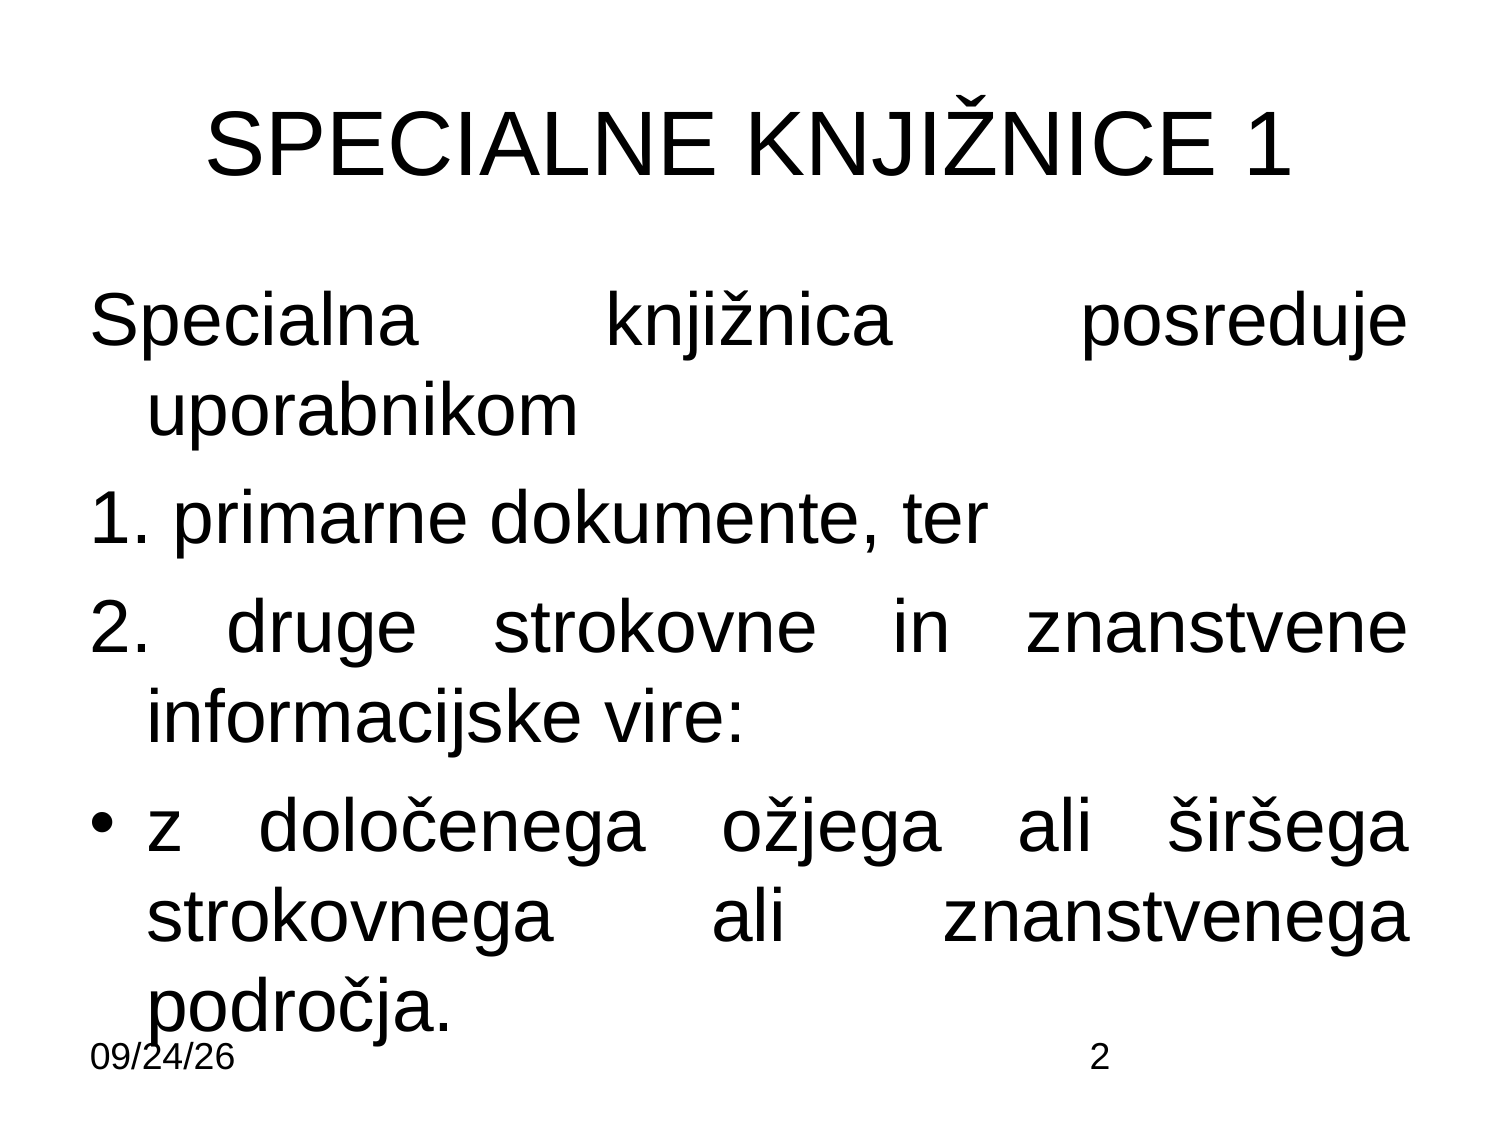

# SPECIALNE KNJIŽNICE 1
Specialna knjižnica posreduje uporabnikom
1. primarne dokumente, ter
2. druge strokovne in znanstvene informacijske vire:
z določenega ožjega ali širšega strokovnega ali znanstvenega področja.
2